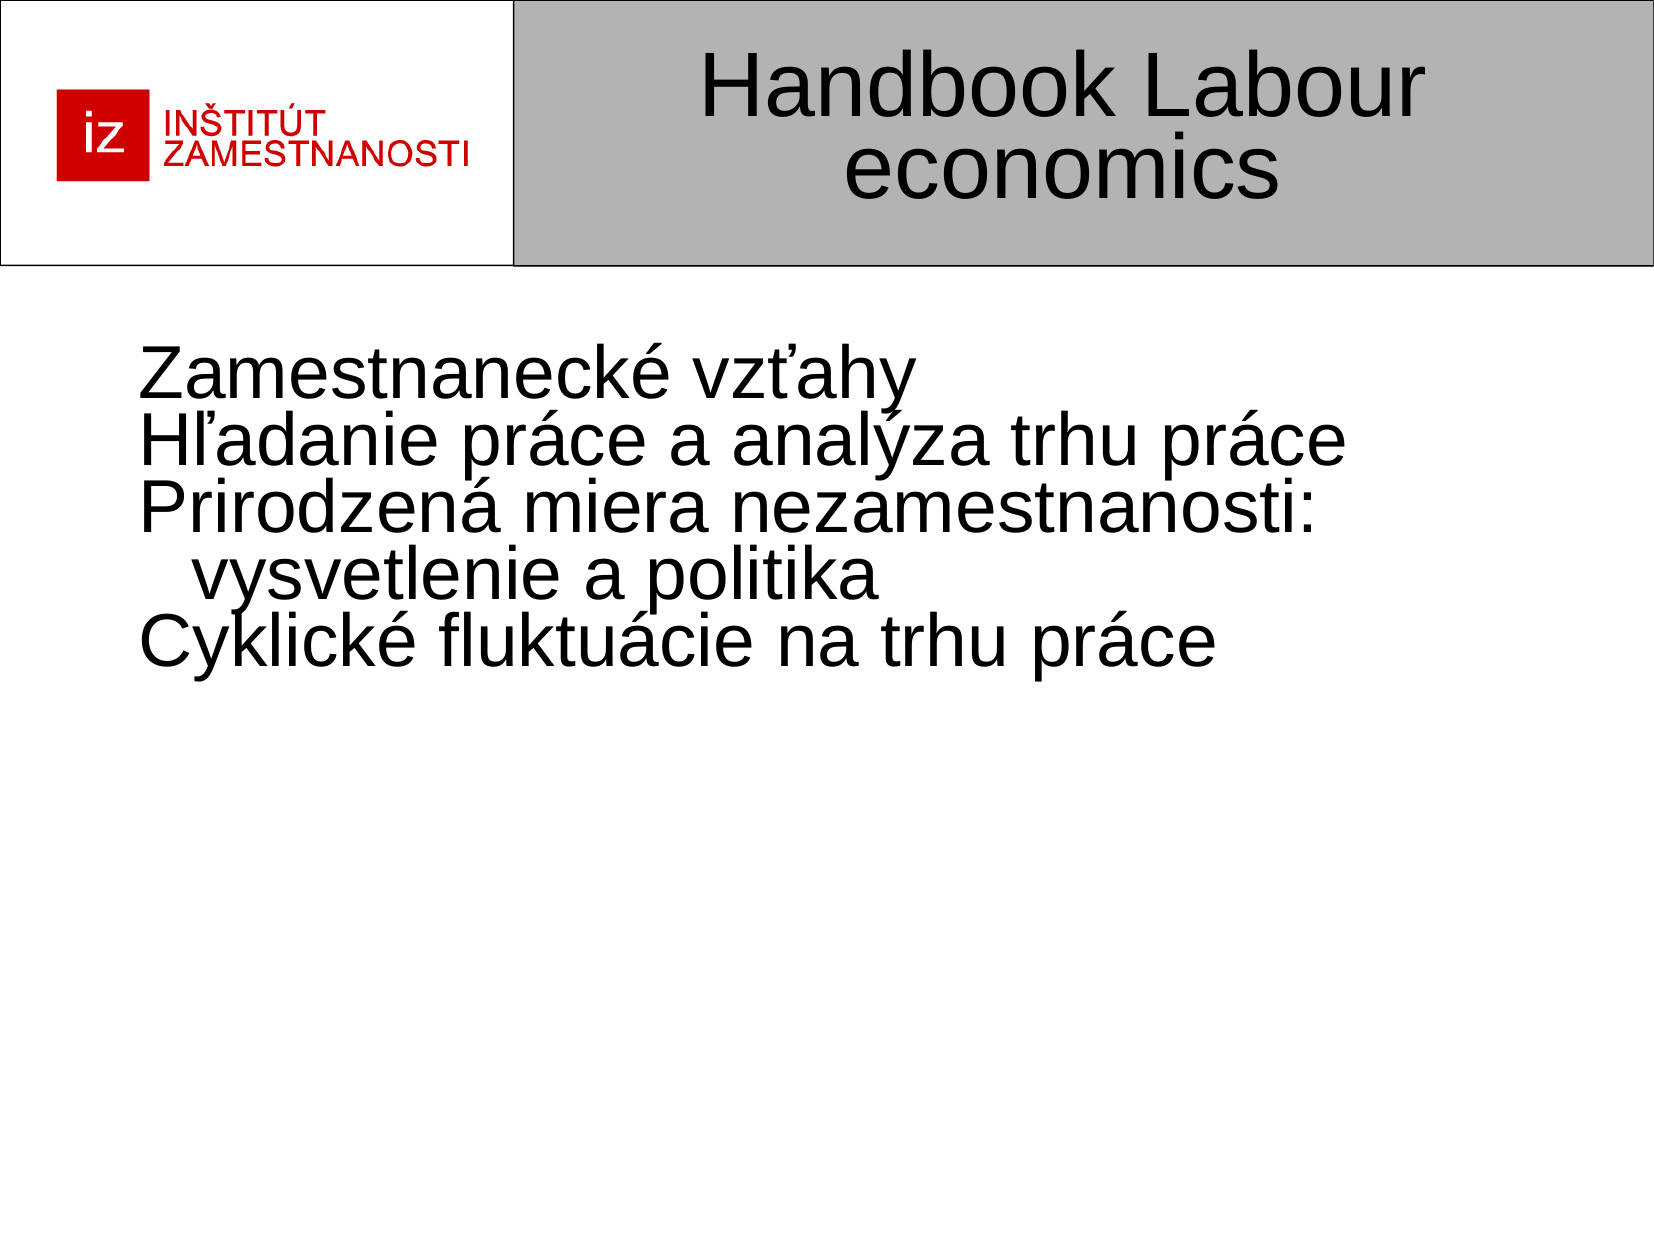

# Handbook Labour economics
Zamestnanecké vzťahy
Hľadanie práce a analýza trhu práce
Prirodzená miera nezamestnanosti: vysvetlenie a politika
Cyklické fluktuácie na trhu práce